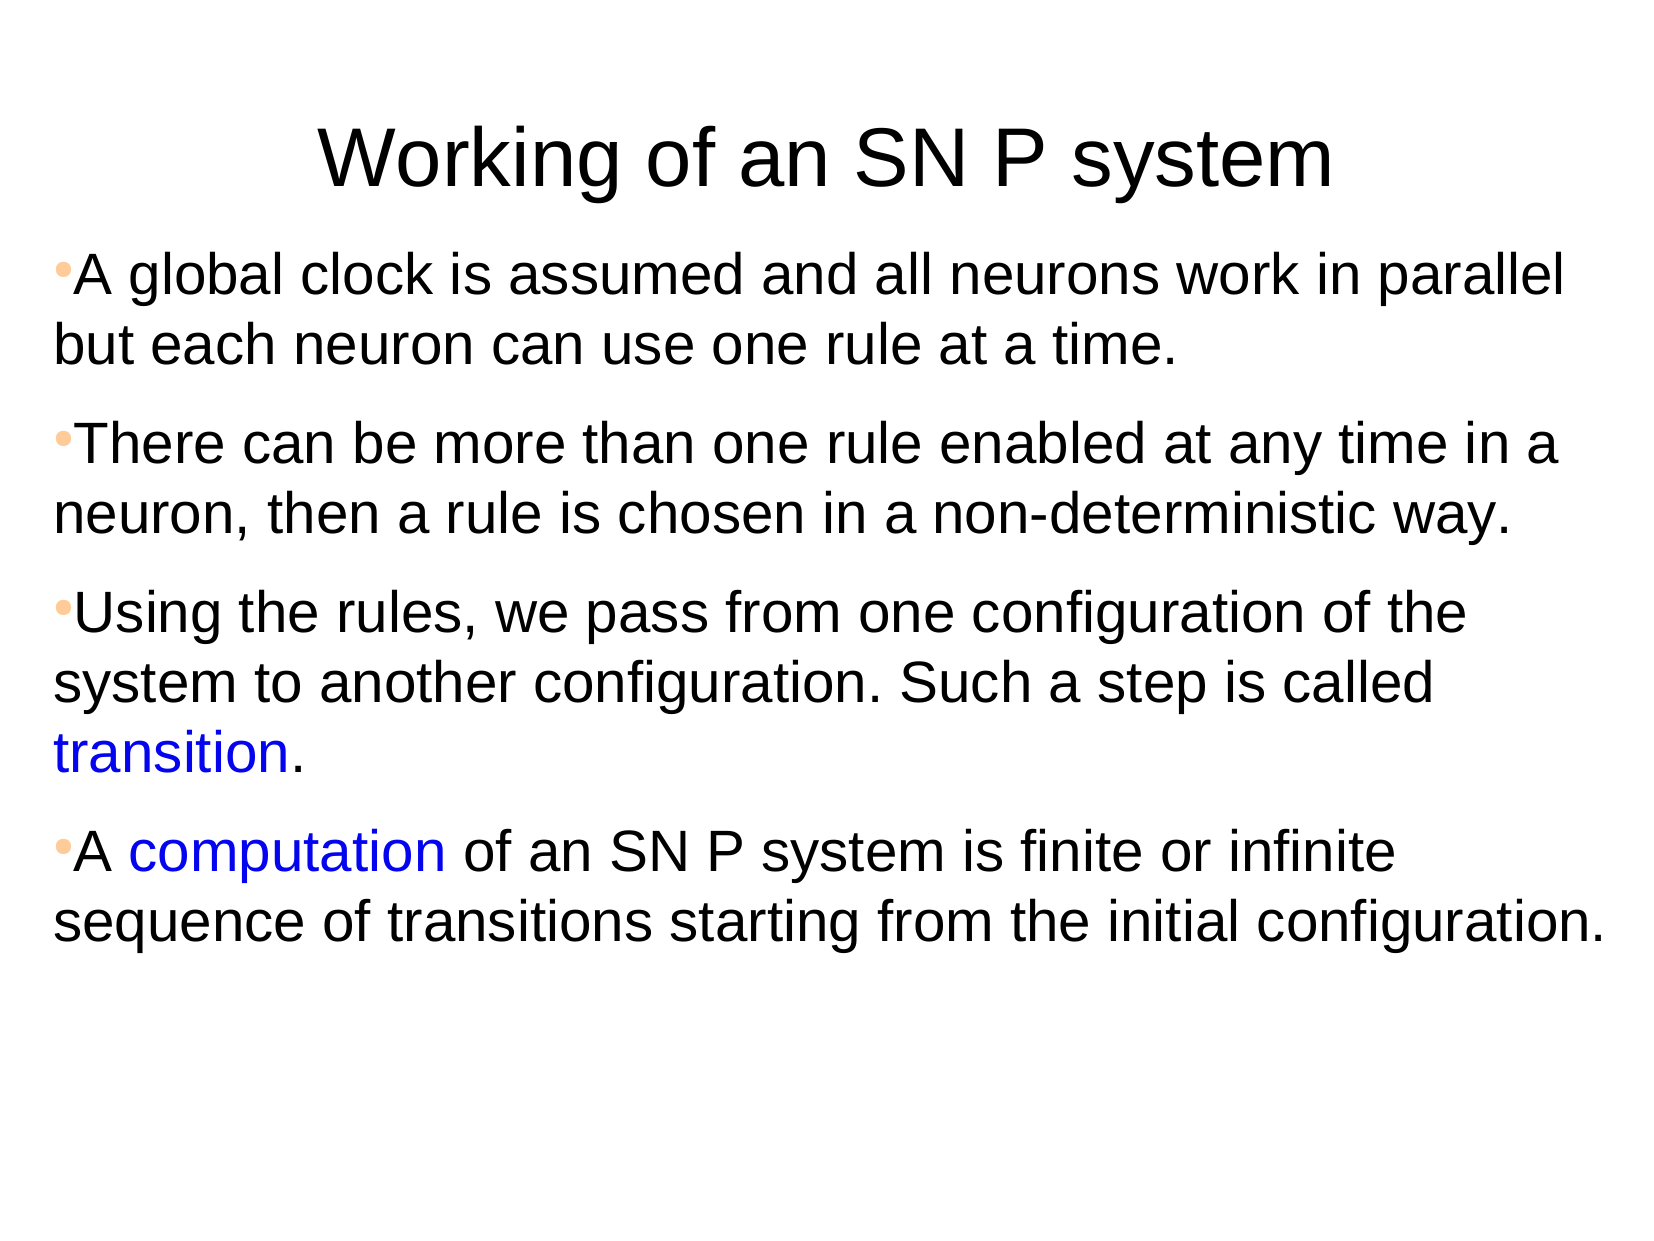

# Working of an SN P system
A global clock is assumed and all neurons work in parallel but each neuron can use one rule at a time.
There can be more than one rule enabled at any time in a neuron, then a rule is chosen in a non-deterministic way.
Using the rules, we pass from one configuration of the system to another configuration. Such a step is called transition.
A computation of an SN P system is finite or infinite sequence of transitions starting from the initial configuration.
7